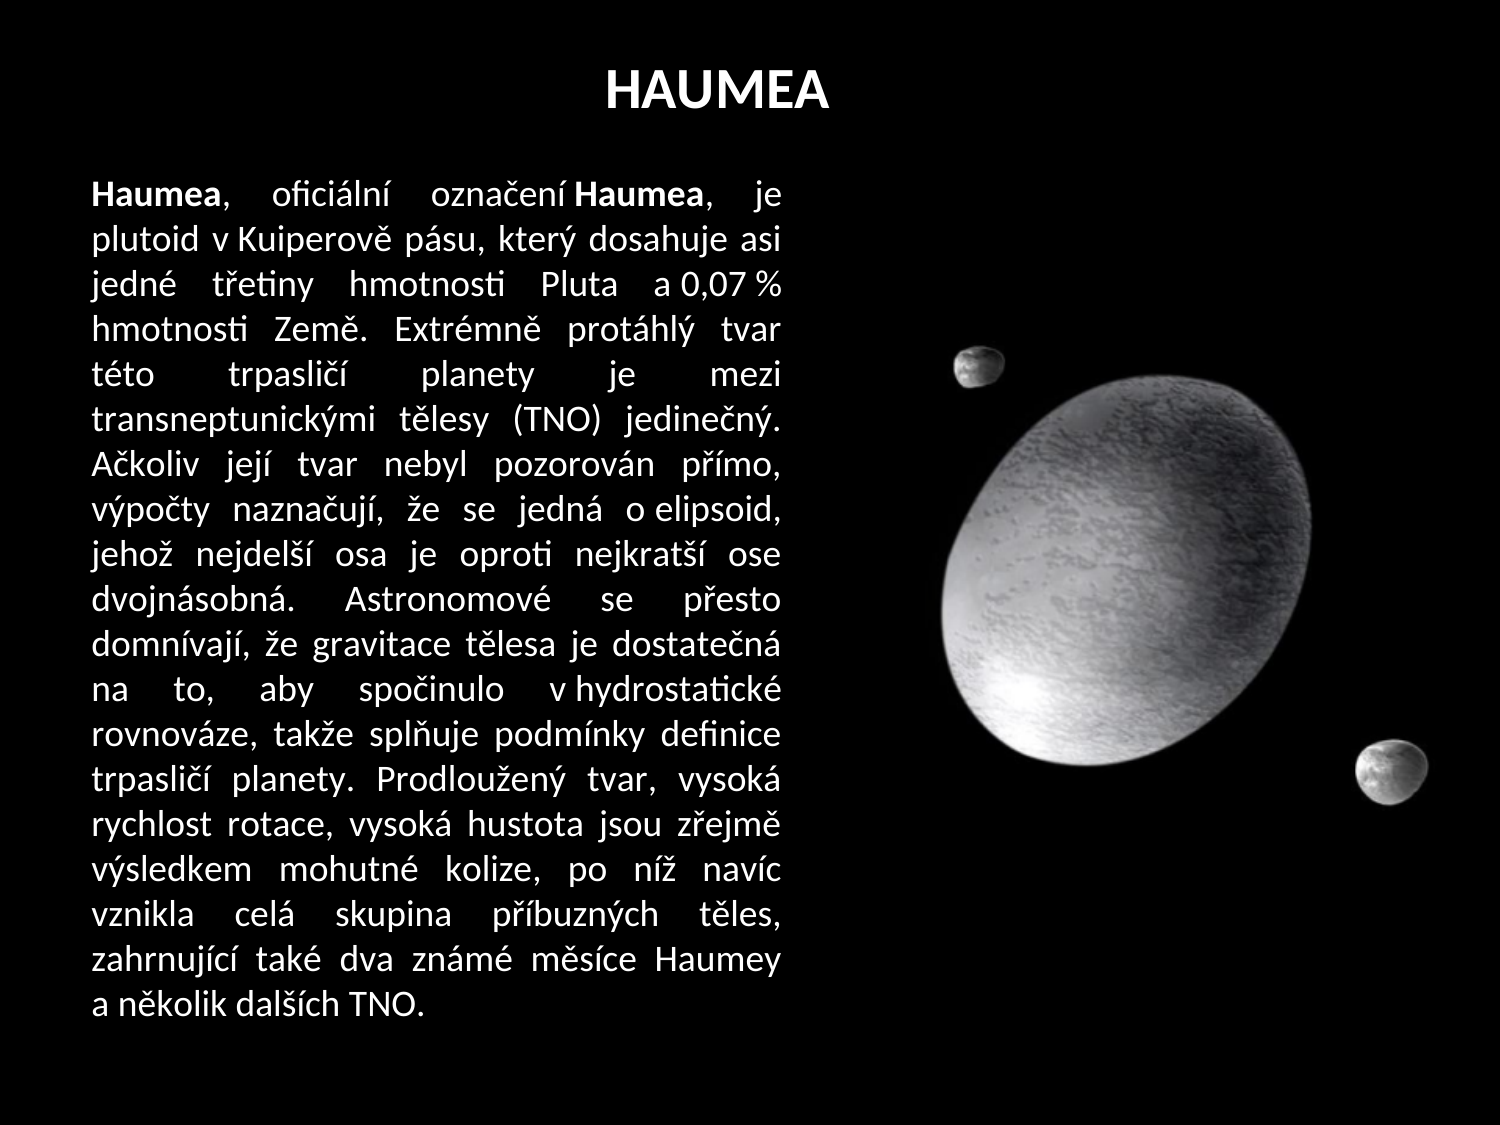

HAUMEA
Haumea, oficiální označení Haumea, je plutoid v Kuiperově pásu, který dosahuje asi jedné třetiny hmotnosti Pluta a 0,07 % hmotnosti Země. Extrémně protáhlý tvar této trpasličí planety je mezi transneptunickými tělesy (TNO) jedinečný. Ačkoliv její tvar nebyl pozorován přímo, výpočty naznačují, že se jedná o elipsoid, jehož nejdelší osa je oproti nejkratší ose dvojnásobná. Astronomové se přesto domnívají, že gravitace tělesa je dostatečná na to, aby spočinulo v hydrostatické rovnováze, takže splňuje podmínky definice trpasličí planety. Prodloužený tvar, vysoká rychlost rotace, vysoká hustota jsou zřejmě výsledkem mohutné kolize, po níž navíc vznikla celá skupina příbuzných těles, zahrnující také dva známé měsíce Haumey a několik dalších TNO.